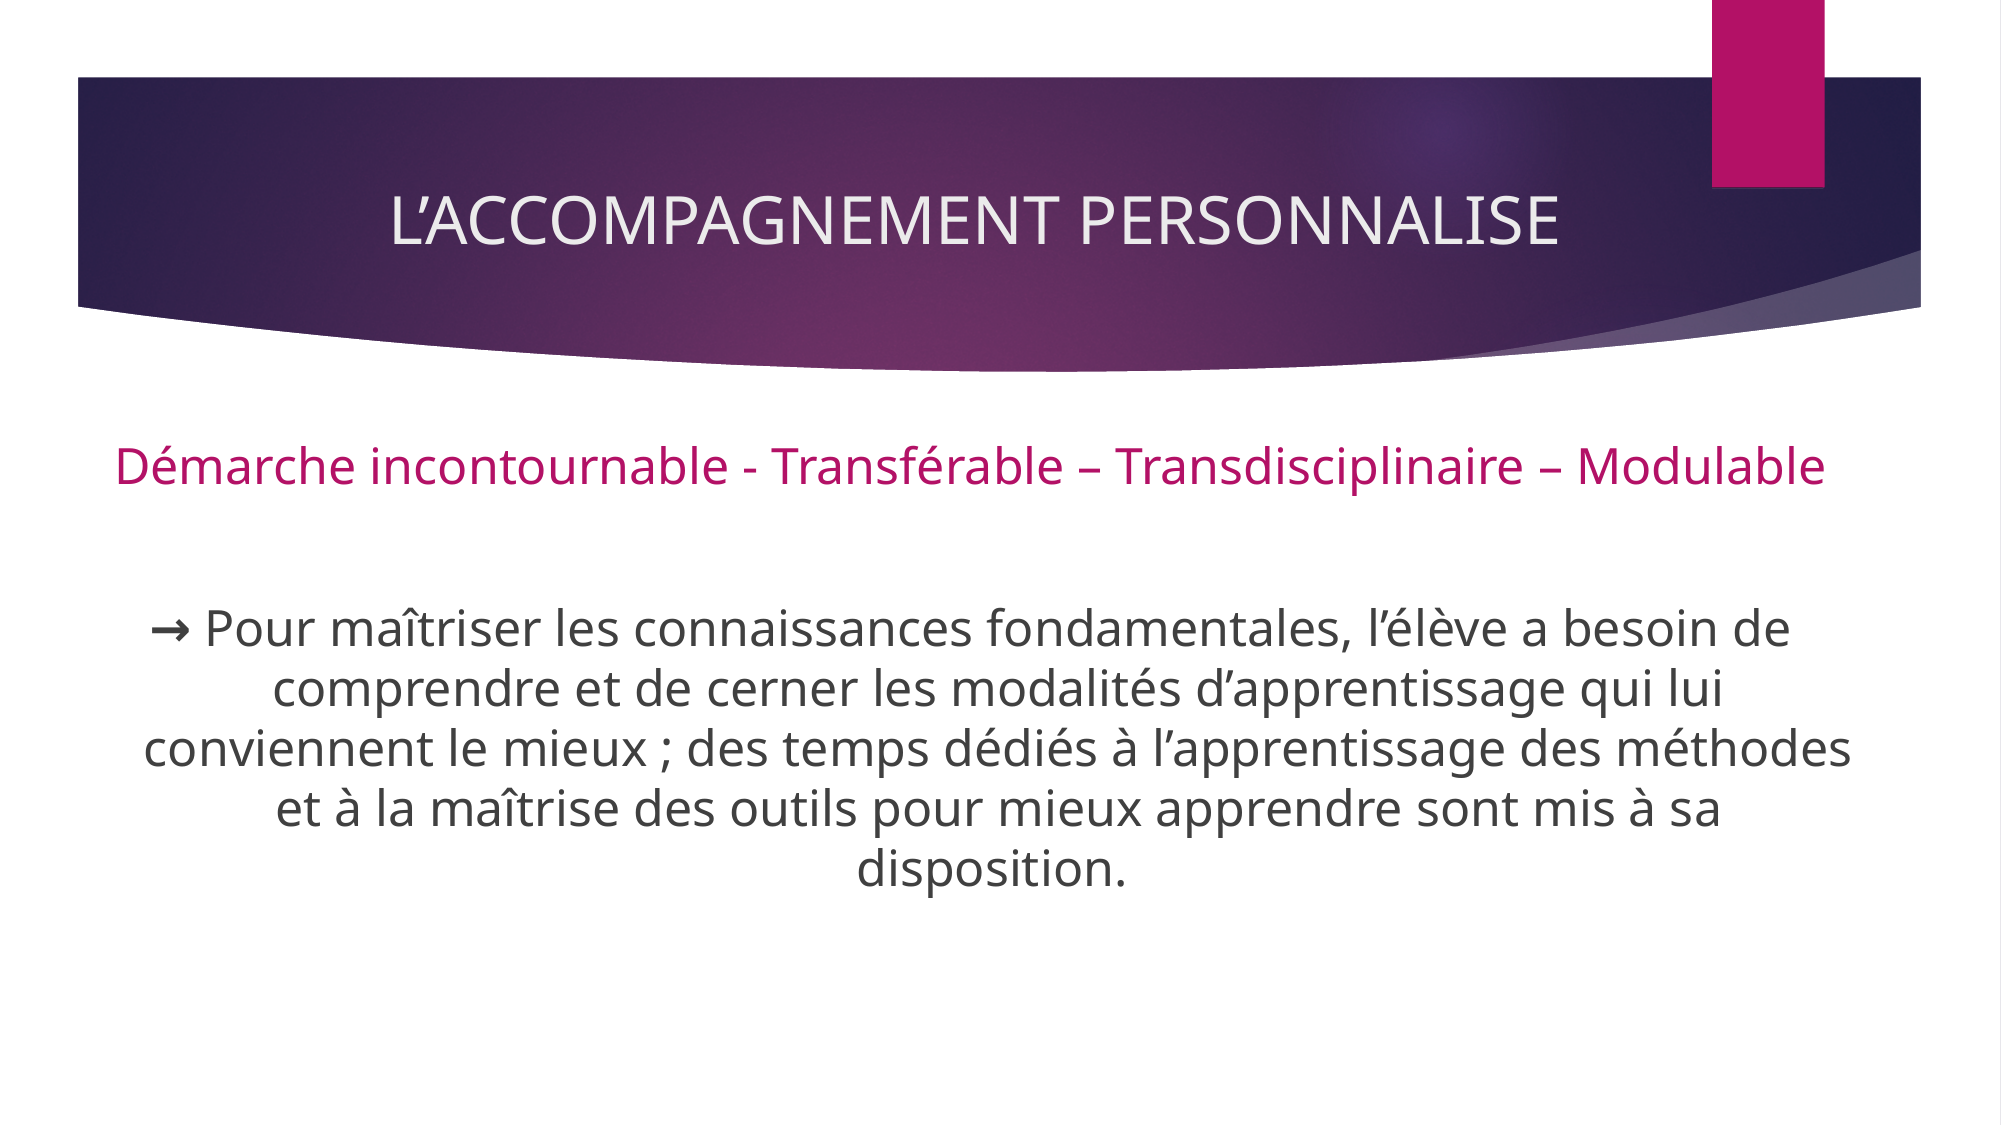

# L’ACCOMPAGNEMENT PERSONNALISE
Démarche incontournable - Transférable – Transdisciplinaire – Modulable
→ Pour maîtriser les connaissances fondamentales, l’élève a besoin de comprendre et de cerner les modalités d’apprentissage qui lui conviennent le mieux ; des temps dédiés à l’apprentissage des méthodes et à la maîtrise des outils pour mieux apprendre sont mis à sa disposition.